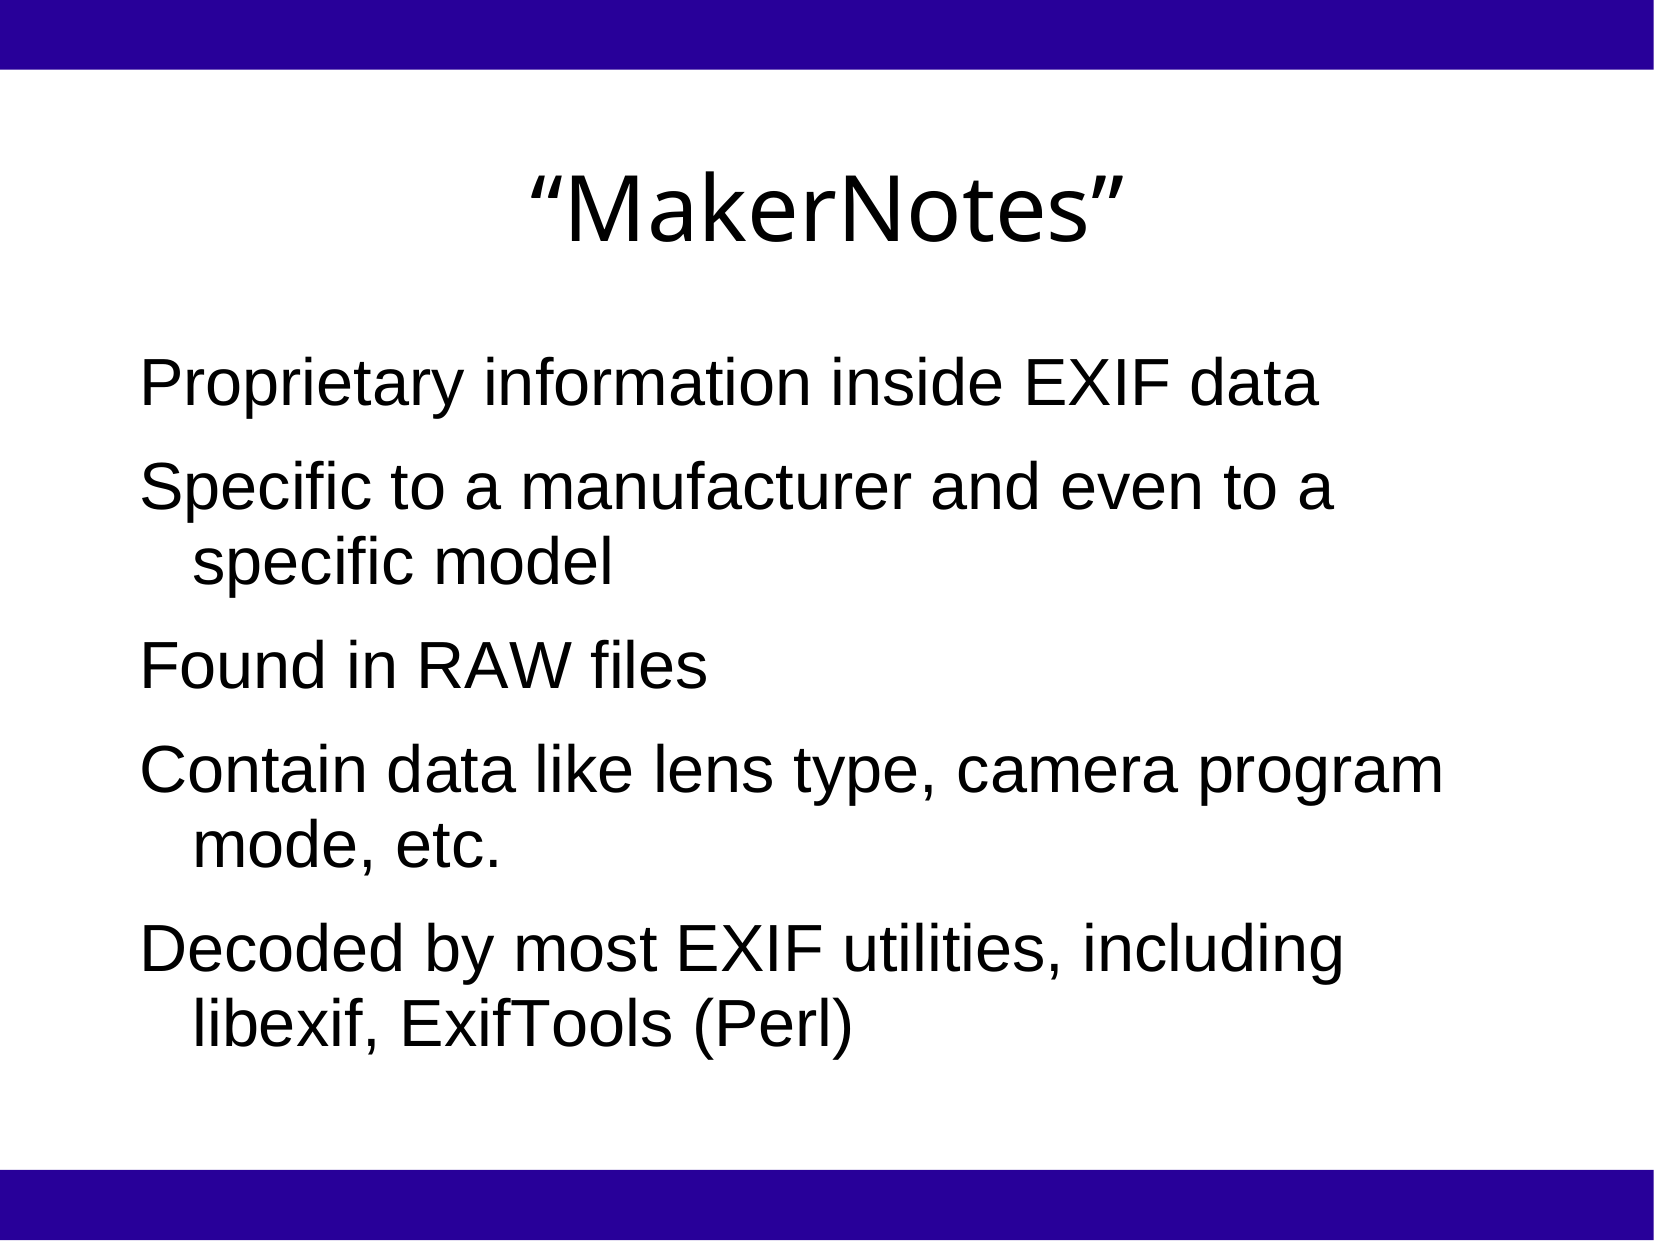

# “MakerNotes”
Proprietary information inside EXIF data
Specific to a manufacturer and even to a specific model
Found in RAW files
Contain data like lens type, camera program mode, etc.
Decoded by most EXIF utilities, including libexif, ExifTools (Perl)